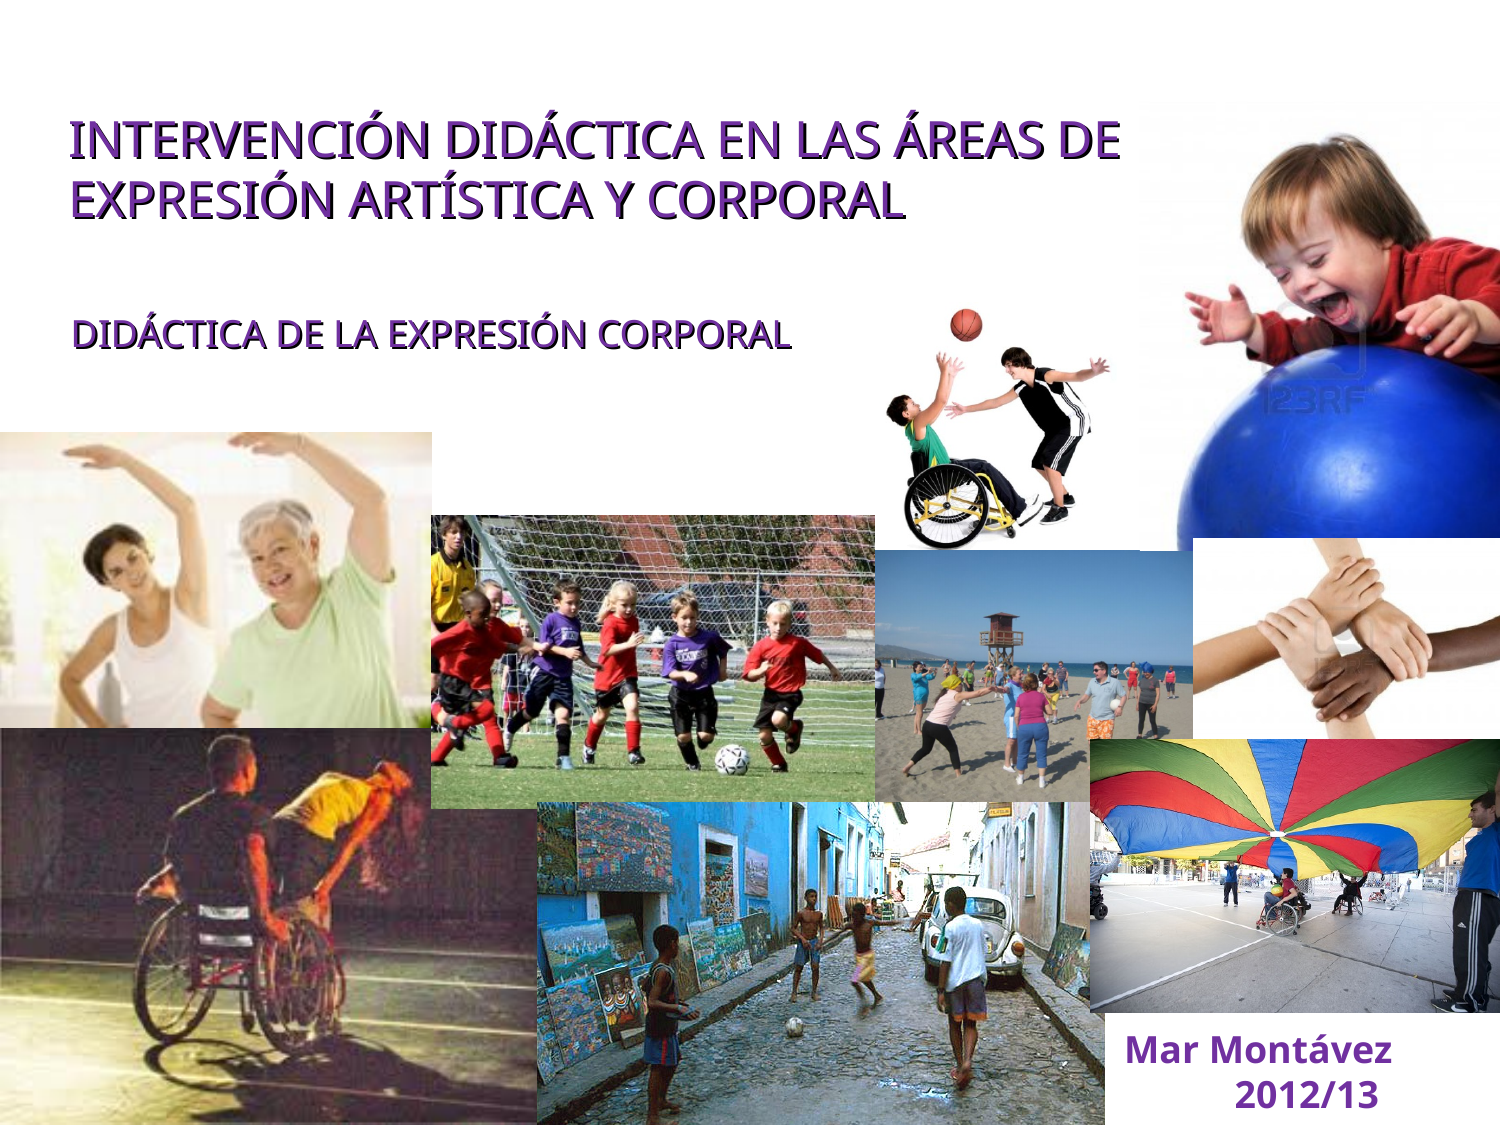

# INTERVENCIÓN DIDÁCTICA EN LAS ÁREAS DE EXPRESIÓN ARTÍSTICA Y CORPORAL
DIDÁCTICA DE LA EXPRESIÓN CORPORAL
Mar Montávez 2012/13